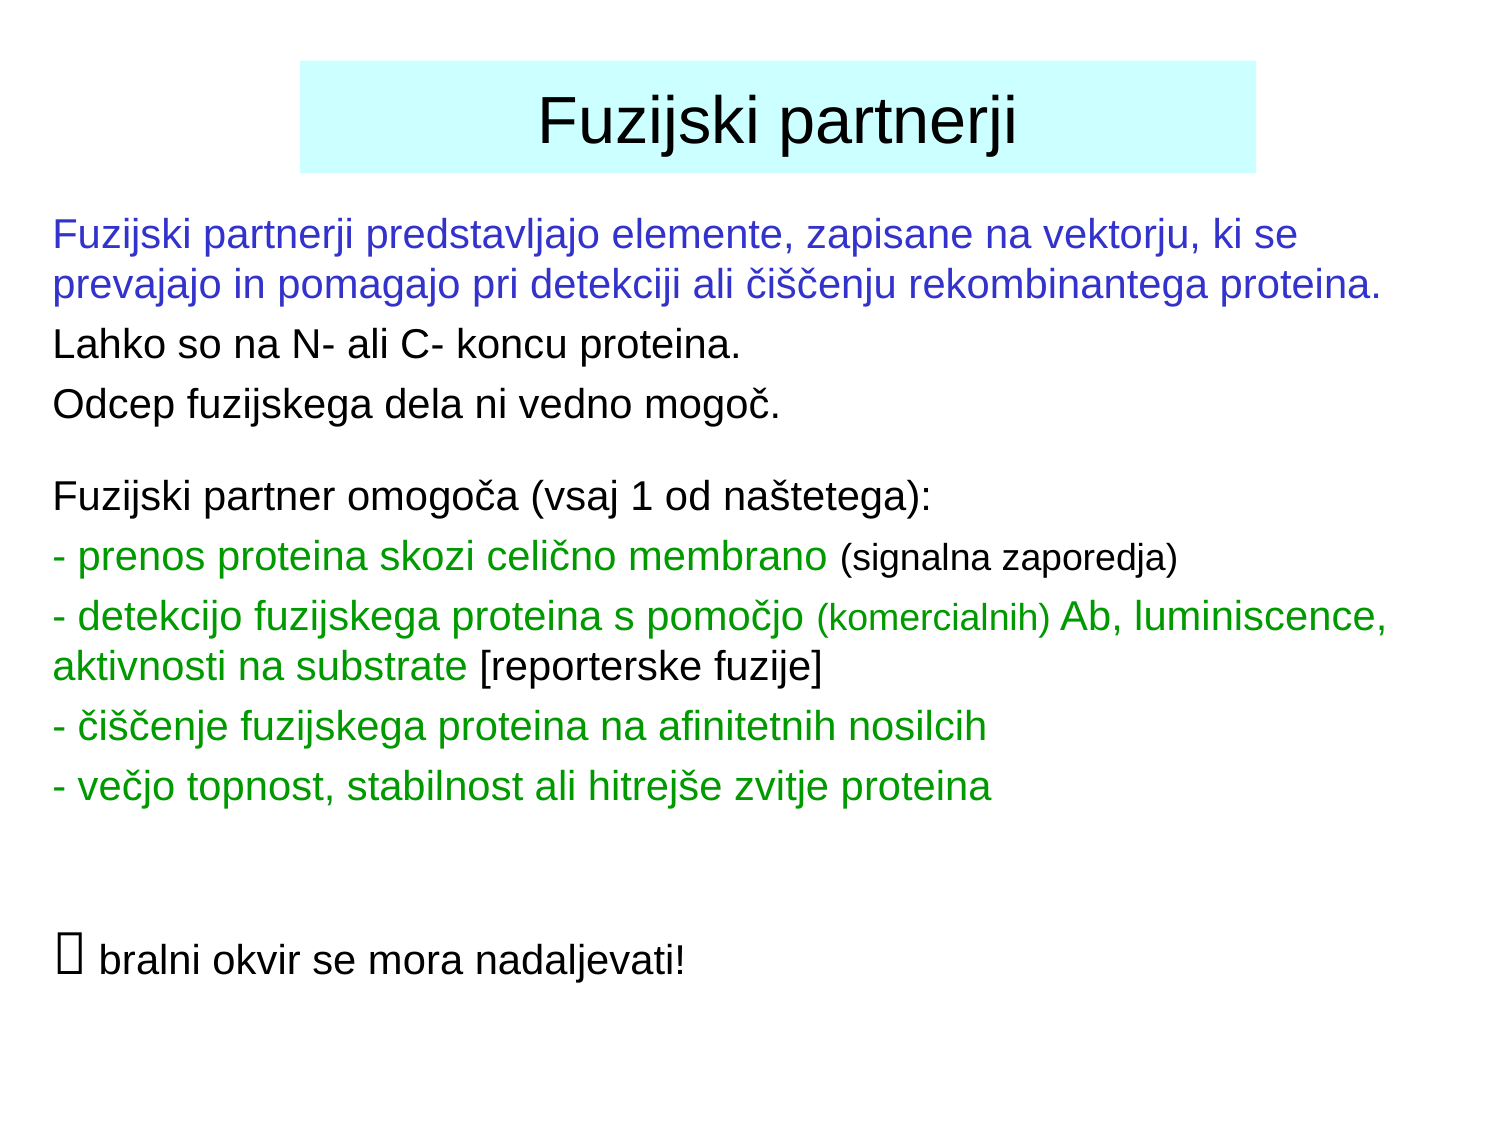

Fuzijski partnerji
Fuzijski partnerji predstavljajo elemente, zapisane na vektorju, ki se prevajajo in pomagajo pri detekciji ali čiščenju rekombinantega proteina.
Lahko so na N- ali C- koncu proteina.
Odcep fuzijskega dela ni vedno mogoč.
Fuzijski partner omogoča (vsaj 1 od naštetega):
- prenos proteina skozi celično membrano (signalna zaporedja)
- detekcijo fuzijskega proteina s pomočjo (komercialnih) Ab, luminiscence, aktivnosti na substrate [reporterske fuzije]
- čiščenje fuzijskega proteina na afinitetnih nosilcih
- večjo topnost, stabilnost ali hitrejše zvitje proteina
 bralni okvir se mora nadaljevati!